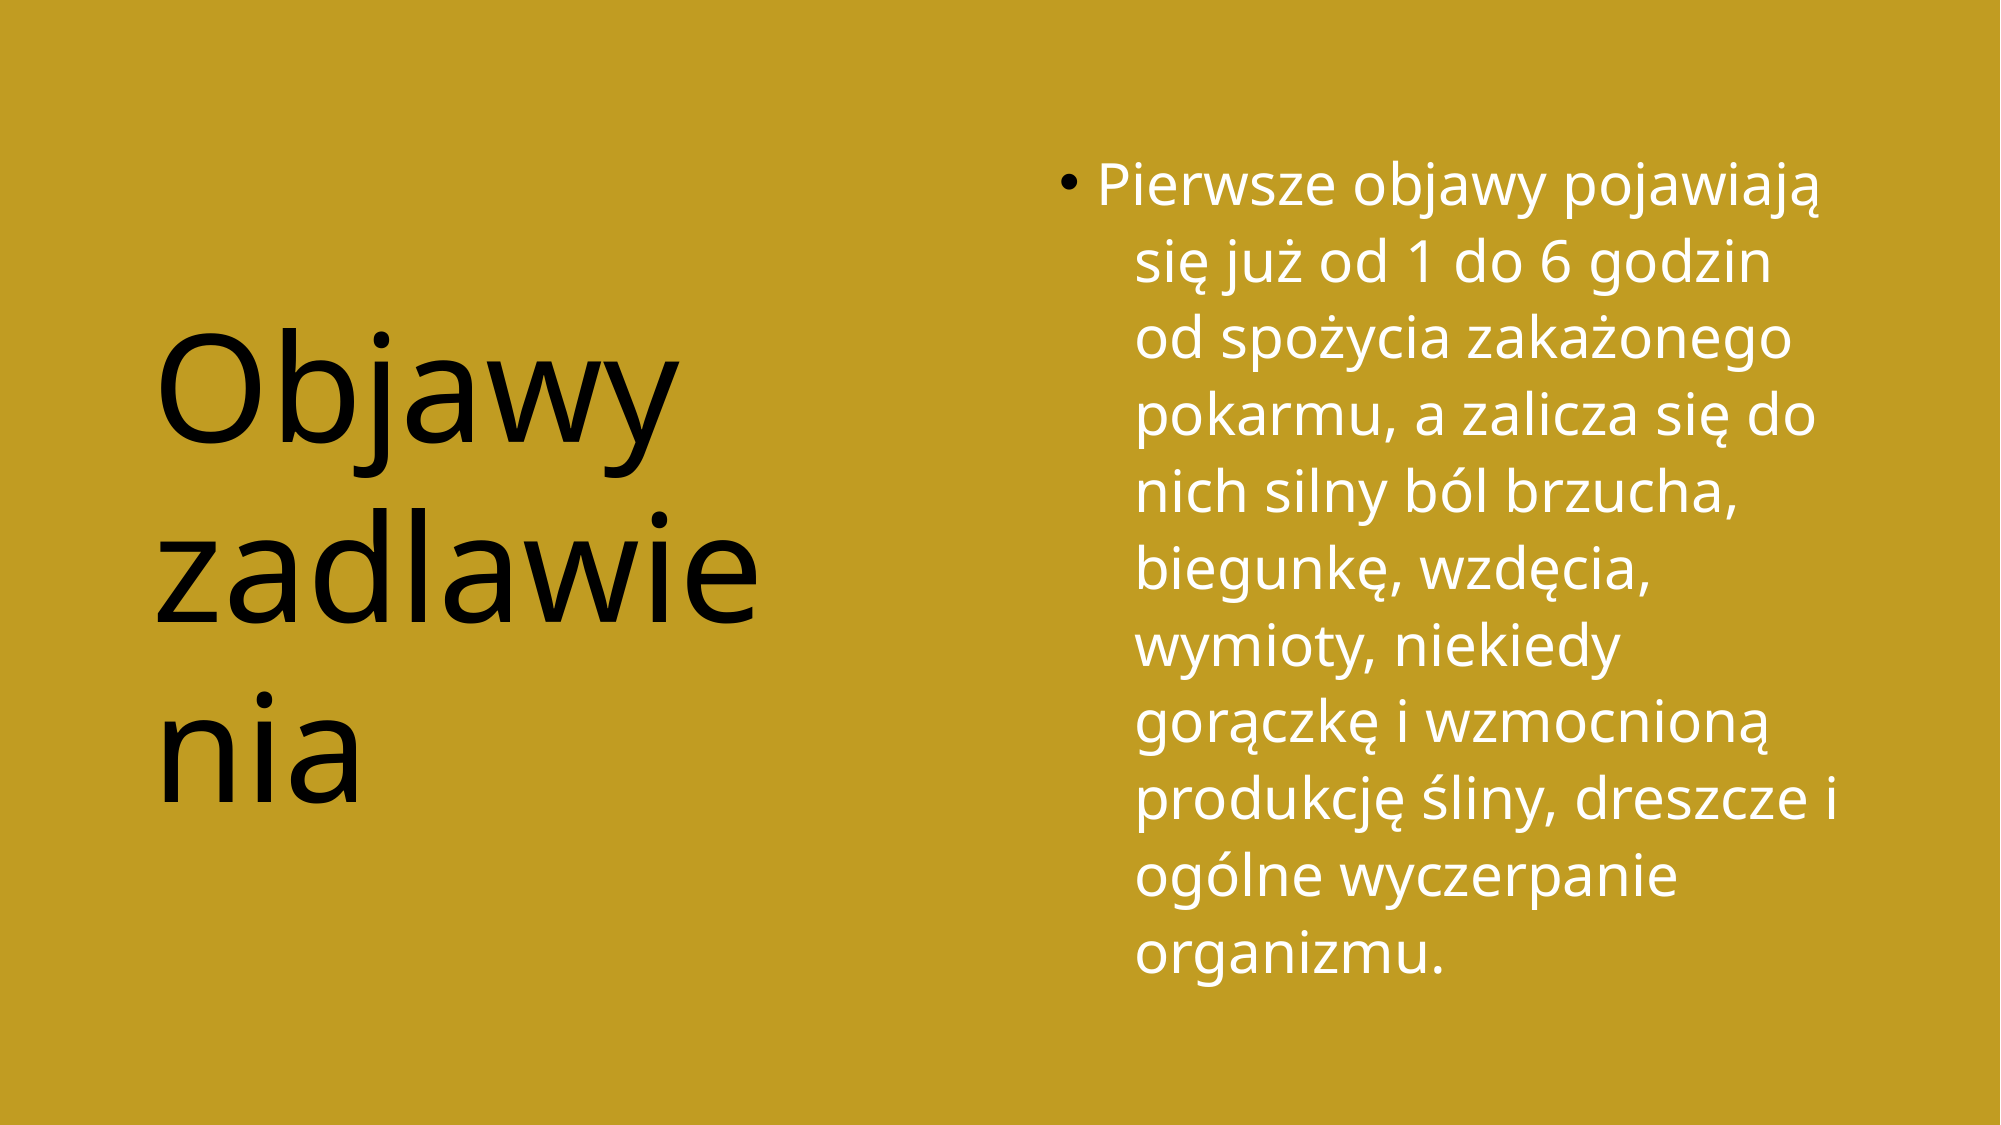

# Objawy zadlawienia
Pierwsze objawy pojawiają się już od 1 do 6 godzin od spożycia zakażonego pokarmu, a zalicza się do nich silny ból brzucha, biegunkę, wzdęcia, wymioty, niekiedy gorączkę i wzmocnioną produkcję śliny, dreszcze i ogólne wyczerpanie organizmu.